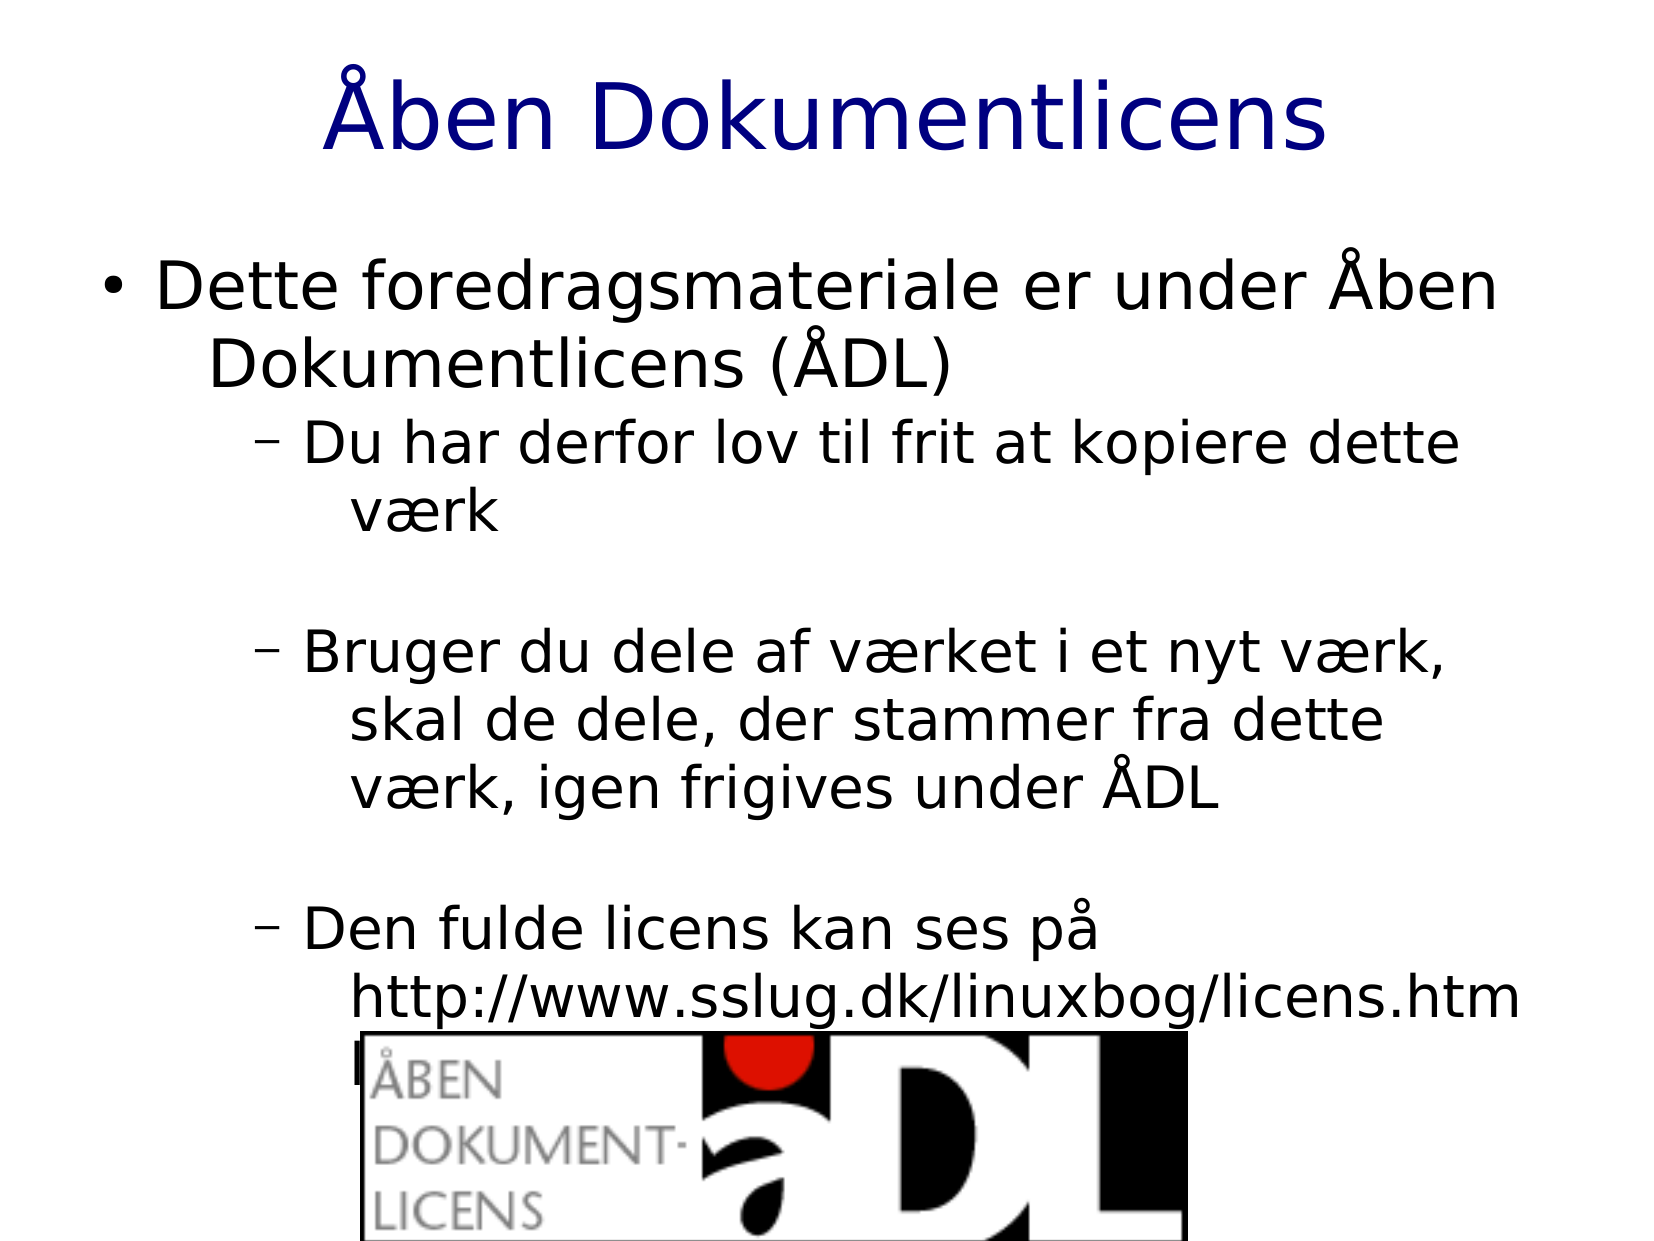

# Åben Dokumentlicens
Dette foredragsmateriale er under Åben Dokumentlicens (ÅDL)
Du har derfor lov til frit at kopiere dette værk
Bruger du dele af værket i et nyt værk, skal de dele, der stammer fra dette værk, igen frigives under ÅDL
Den fulde licens kan ses på
http://www.sslug.dk/linuxbog/licens.html